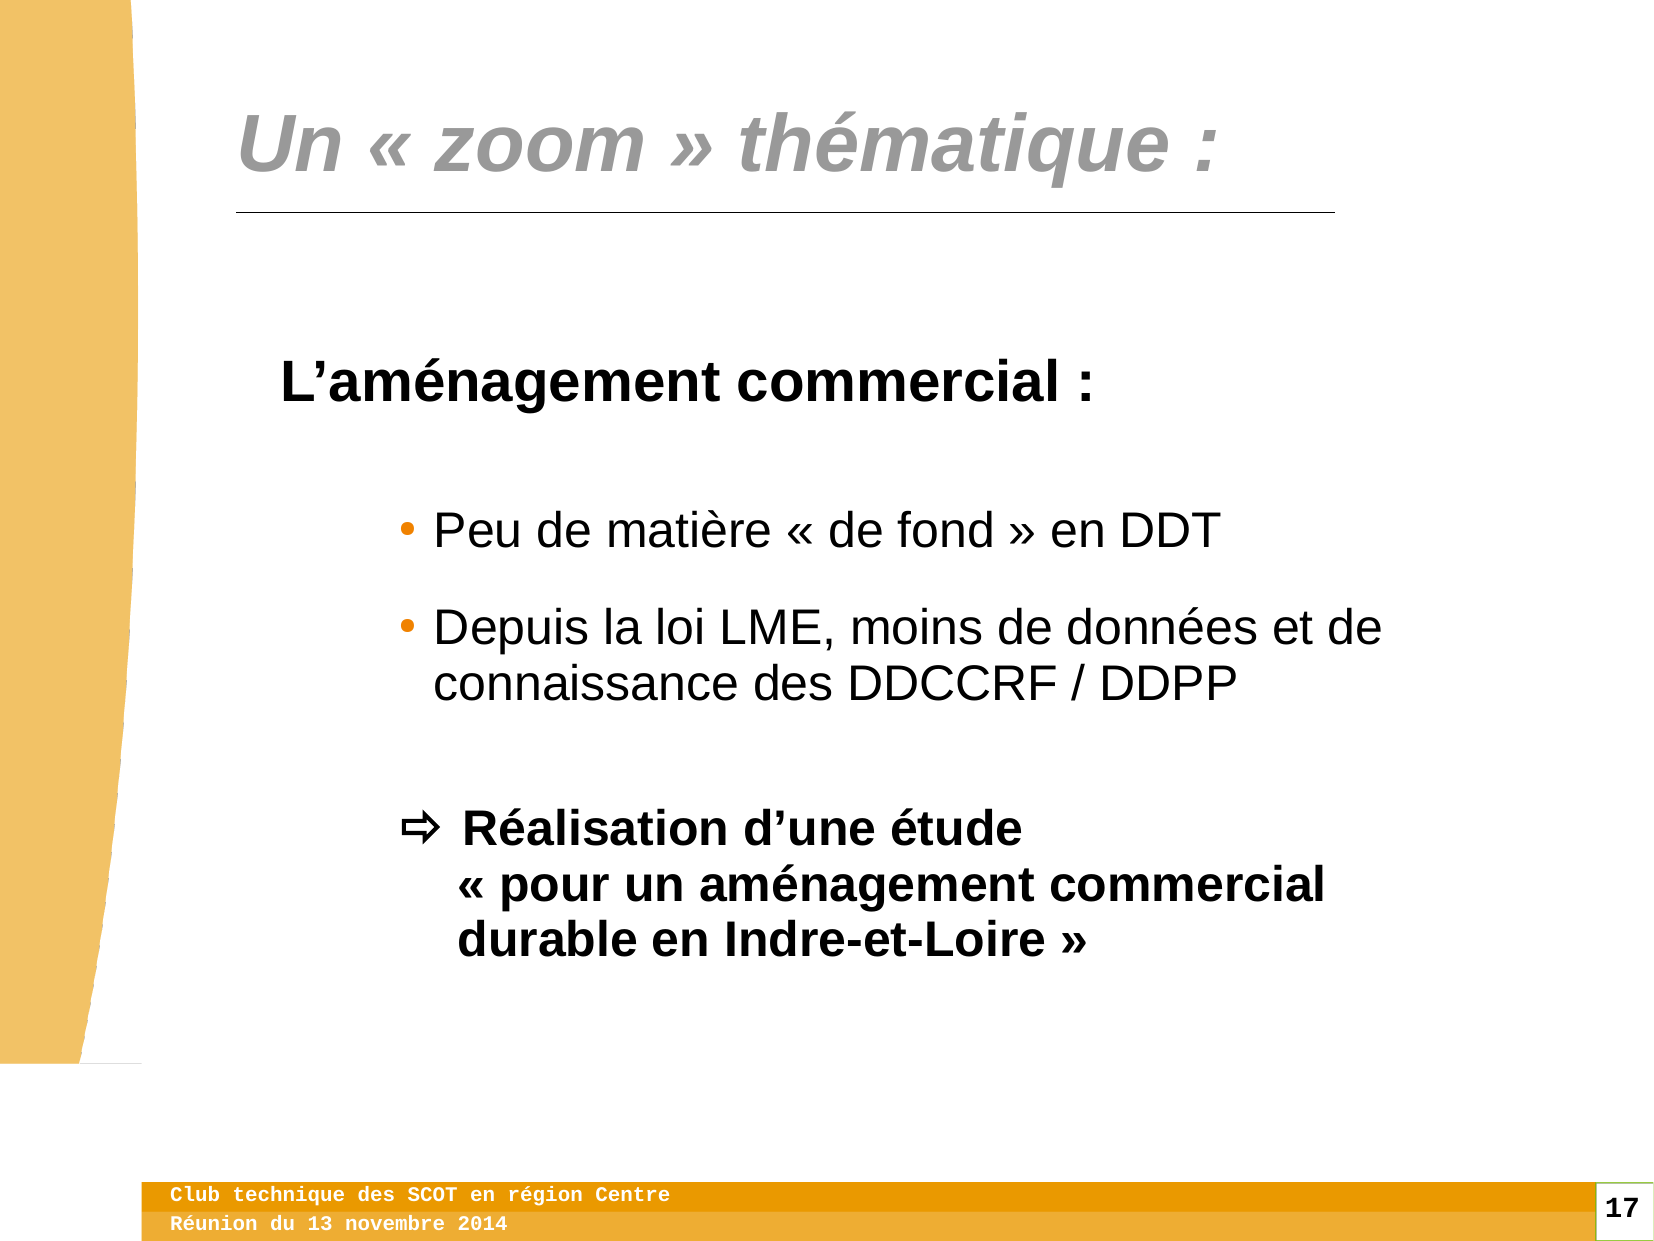

Un « zoom » thématique :
#
L’aménagement commercial :
Peu de matière « de fond » en DDT
Depuis la loi LME, moins de données et de connaissance des DDCCRF / DDPP
 Réalisation d’une étude
« pour un aménagement commercial durable en Indre-et-Loire »
Club technique des SCOT en région Centre
Réunion du 13 novembre 2014